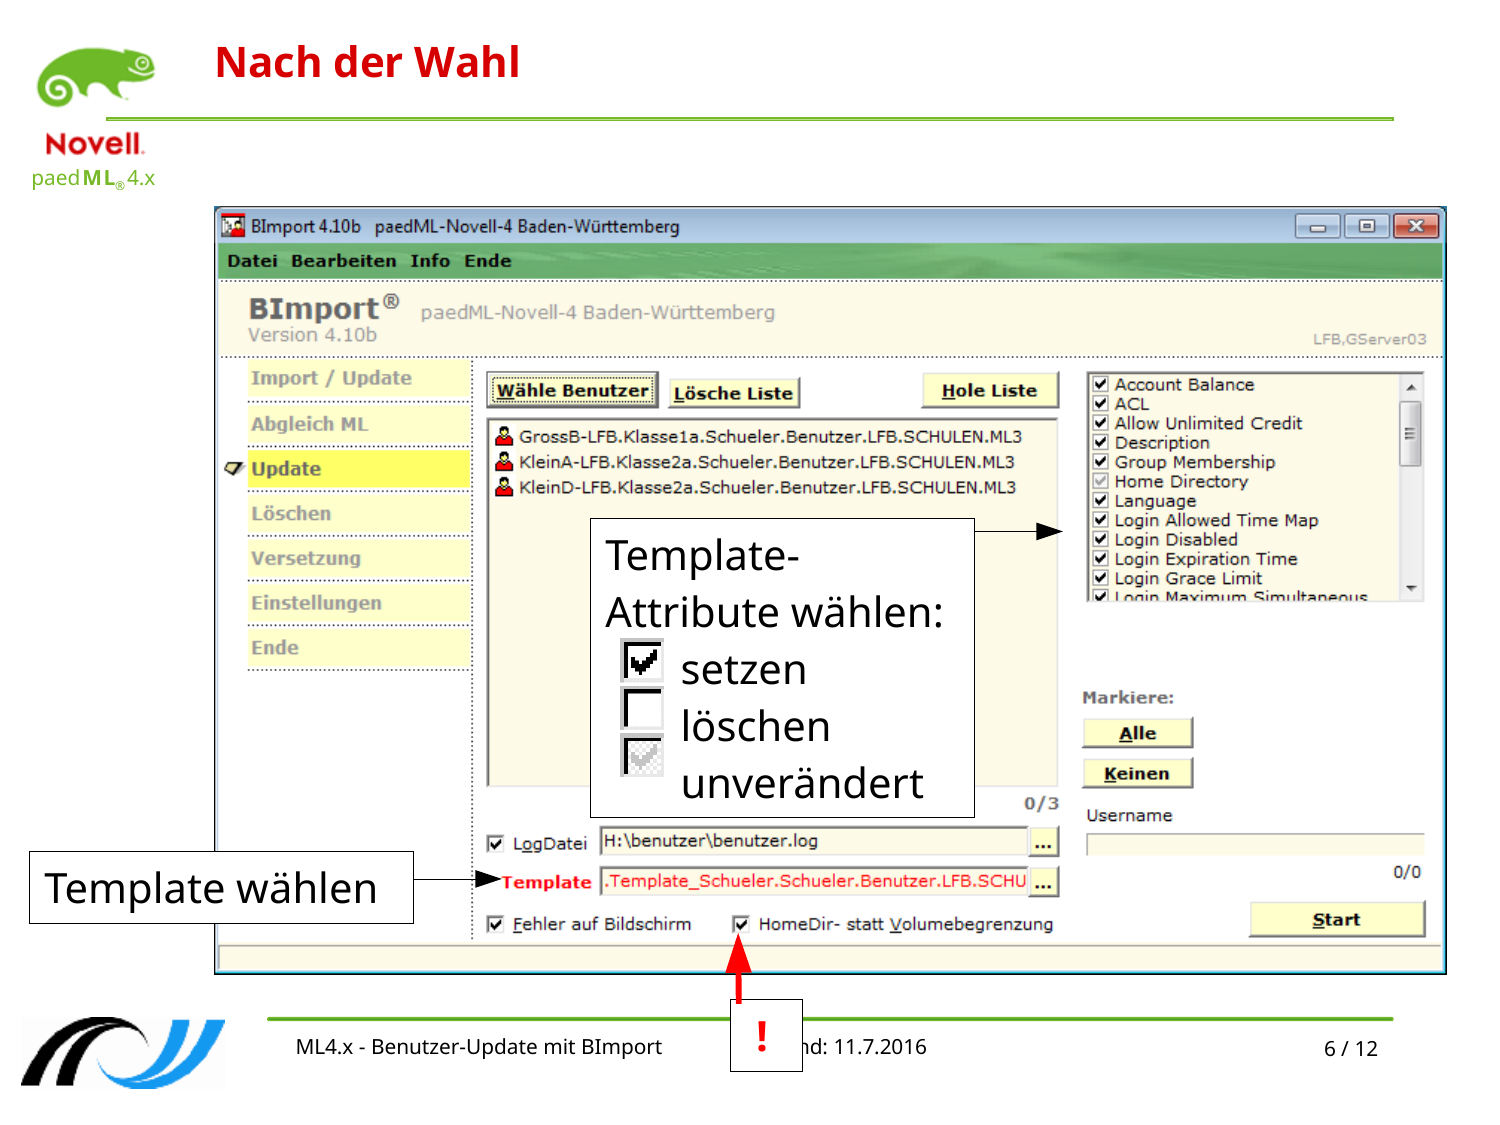

# Nach der Wahl
Template-Attribute wählen:
 setzen
 löschen
 unverändert
Template wählen
 !
ML4.x - Benutzer-Update mit BImport
11.7.2016
6